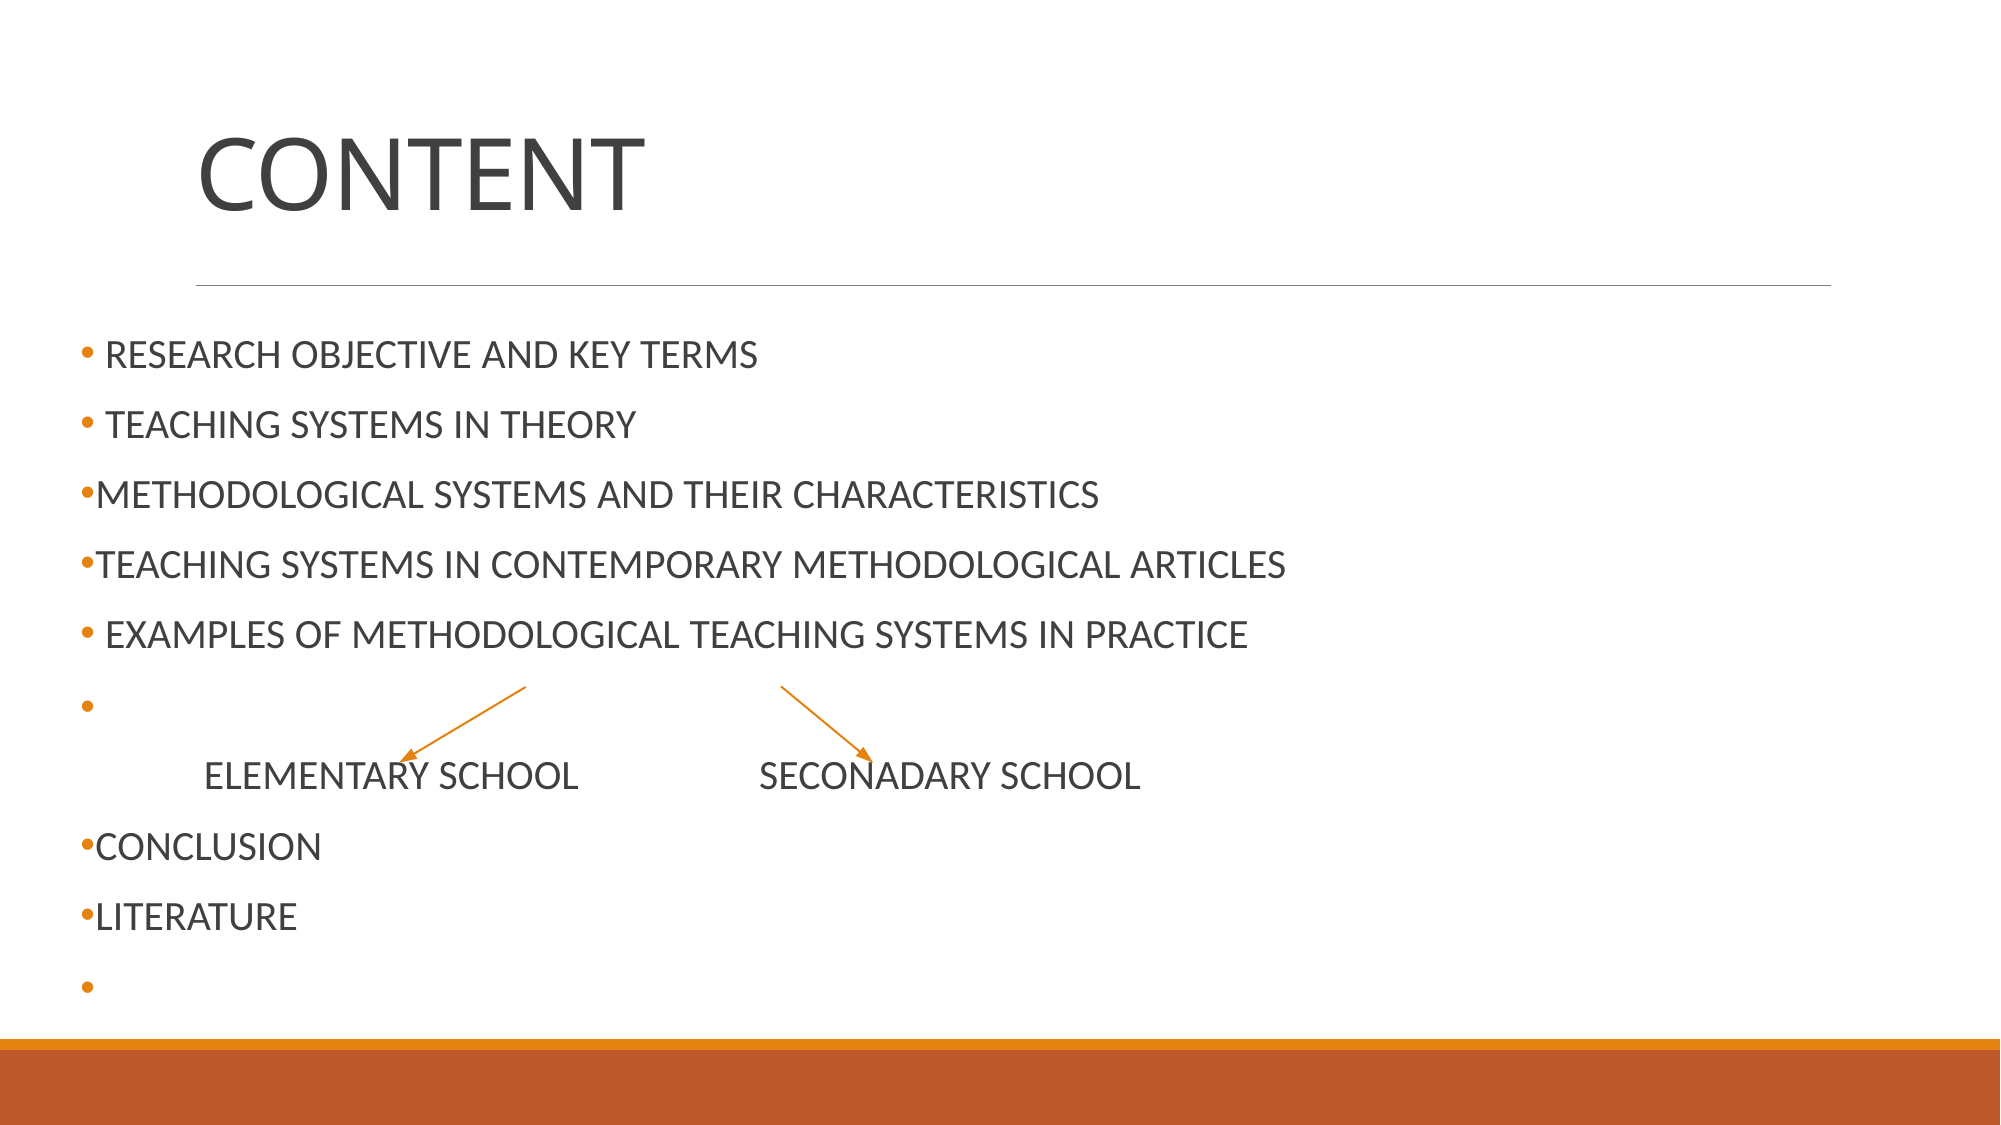

# CONTENT
 RESEARCH OBJECTIVE AND KEY TERMS
 TEACHING SYSTEMS IN THEORY
METHODOLOGICAL SYSTEMS AND THEIR CHARACTERISTICS
TEACHING SYSTEMS IN CONTEMPORARY METHODOLOGICAL ARTICLES
 EXAMPLES OF METHODOLOGICAL TEACHING SYSTEMS IN PRACTICE
 ELEMENTARY SCHOOL SECONADARY SCHOOL
CONCLUSION
LITERATURE